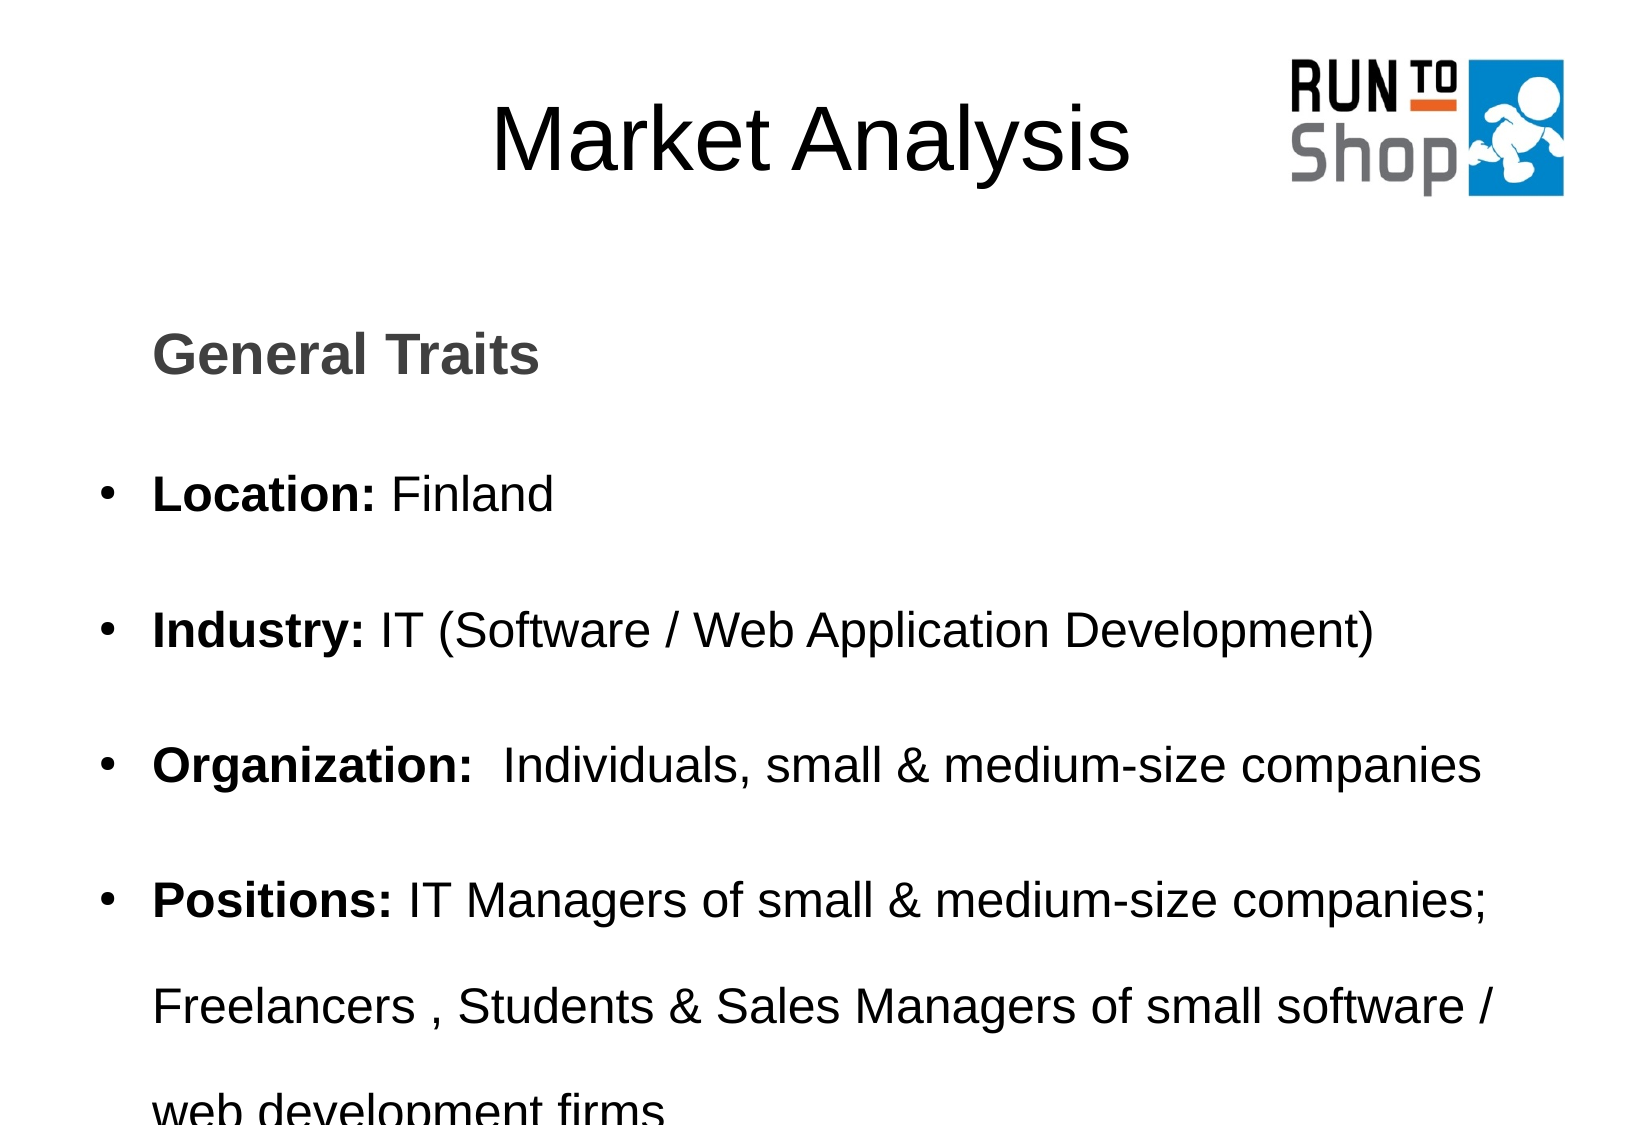

# Market Analysis
General Traits
Location: Finland
Industry: IT (Software / Web Application Development)
Organization: Individuals, small & medium-size companies
Positions: IT Managers of small & medium-size companies; Freelancers , Students & Sales Managers of small software / web development firms